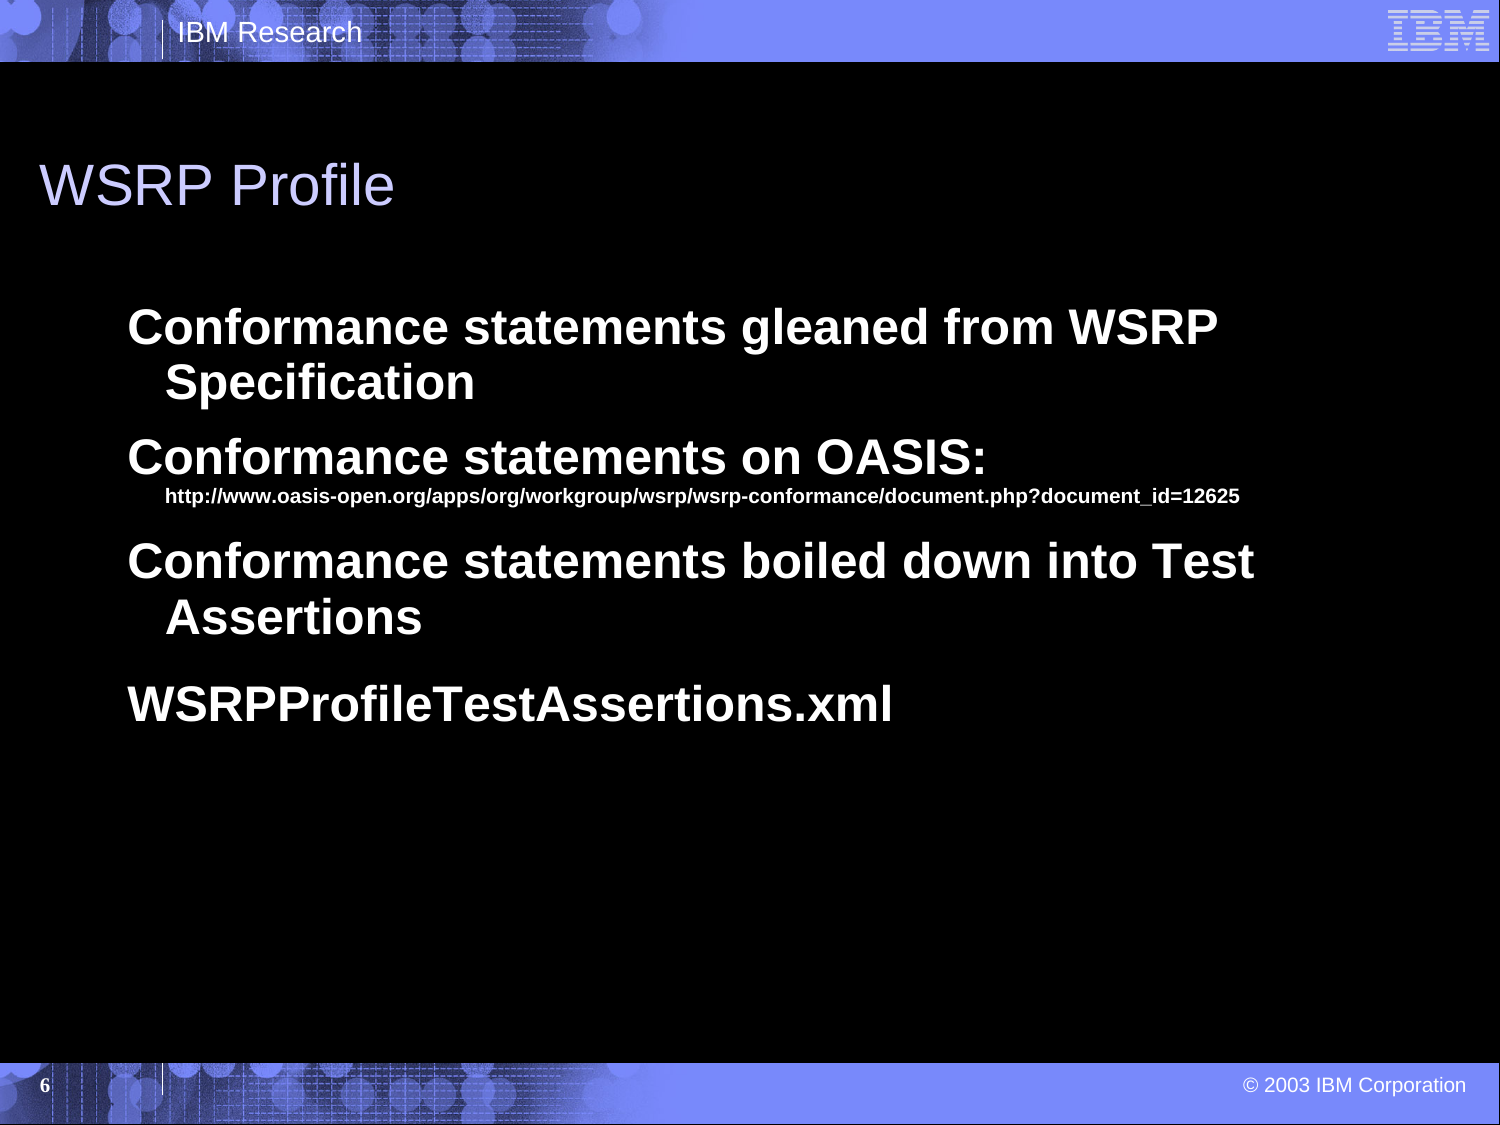

# WSRP Profile
Conformance statements gleaned from WSRP Specification
Conformance statements on OASIS:
http://www.oasis-open.org/apps/org/workgroup/wsrp/wsrp-conformance/document.php?document_id=12625
Conformance statements boiled down into Test Assertions
WSRPProfileTestAssertions.xml
6